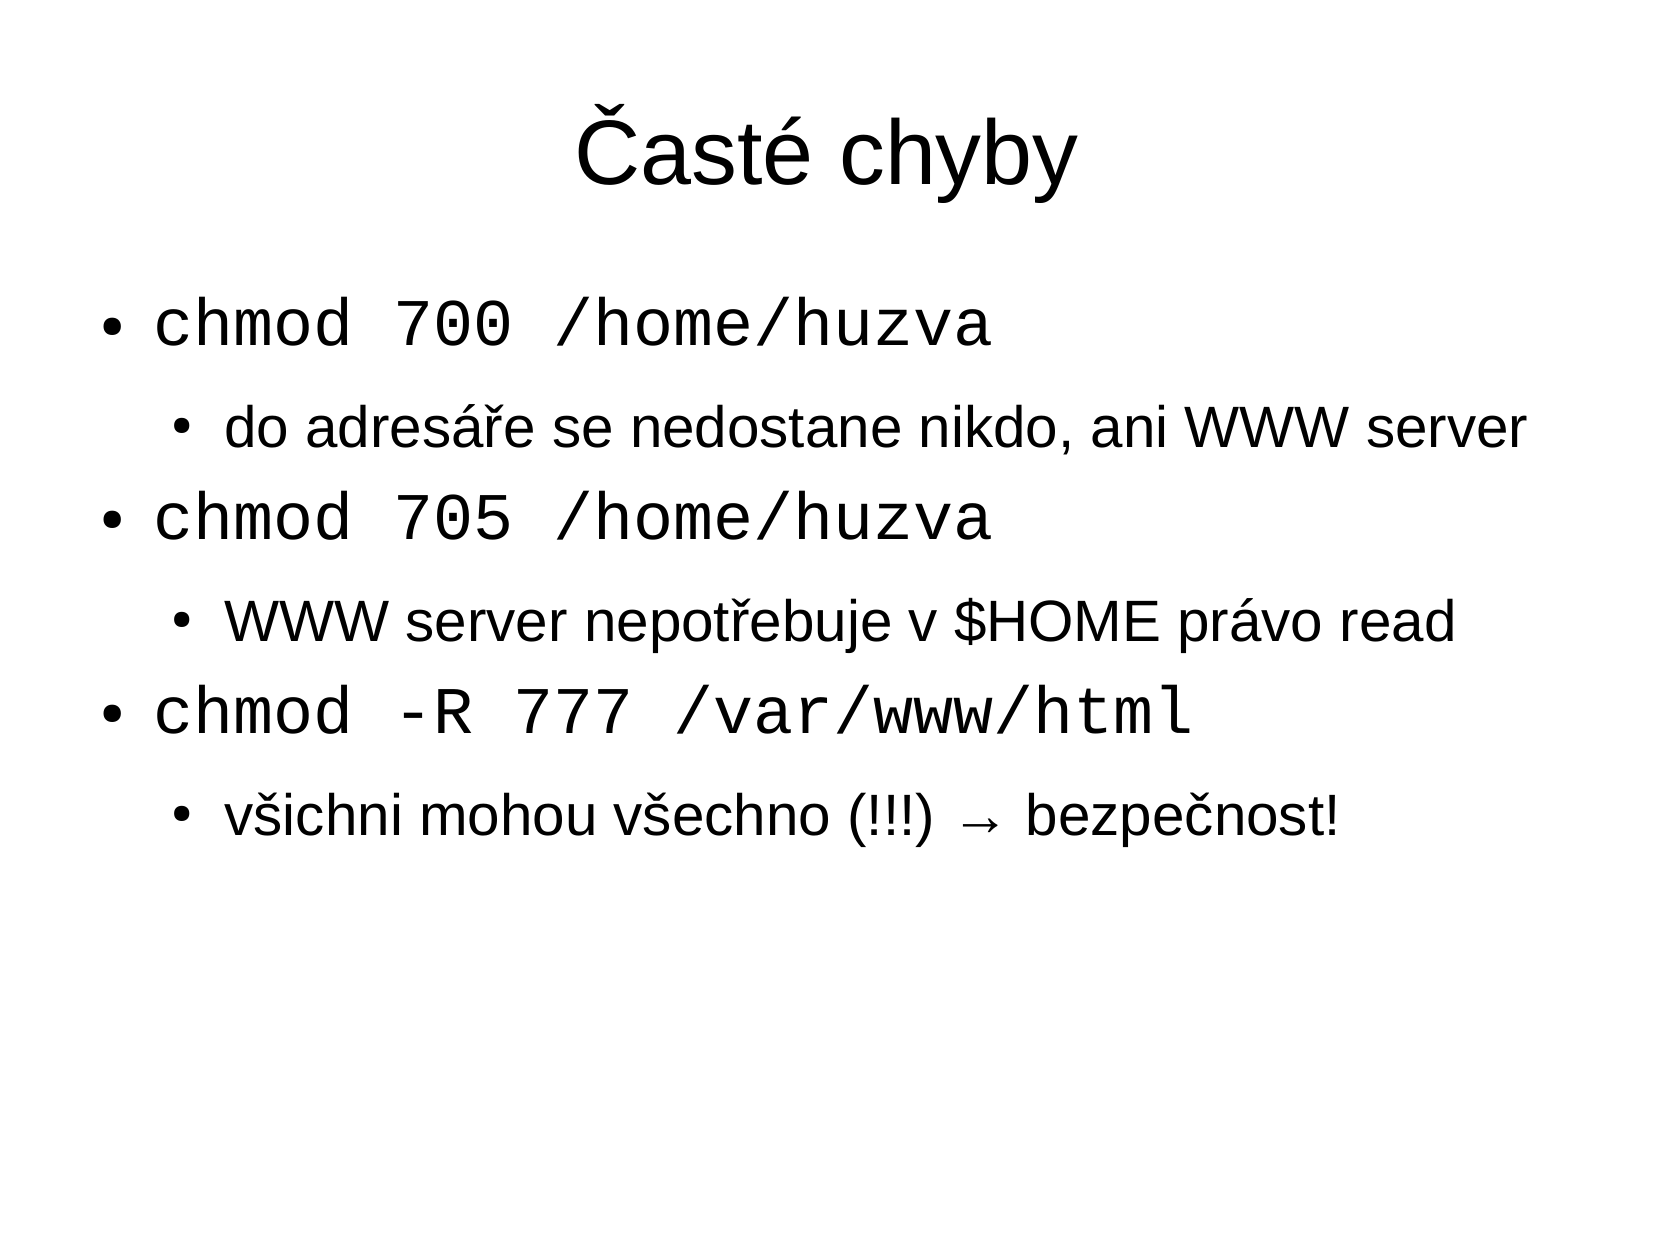

# Časté chyby
chmod 700 /home/huzva
do adresáře se nedostane nikdo, ani WWW server
chmod 705 /home/huzva
WWW server nepotřebuje v $HOME právo read
chmod -R 777 /var/www/html
všichni mohou všechno (!!!) → bezpečnost!